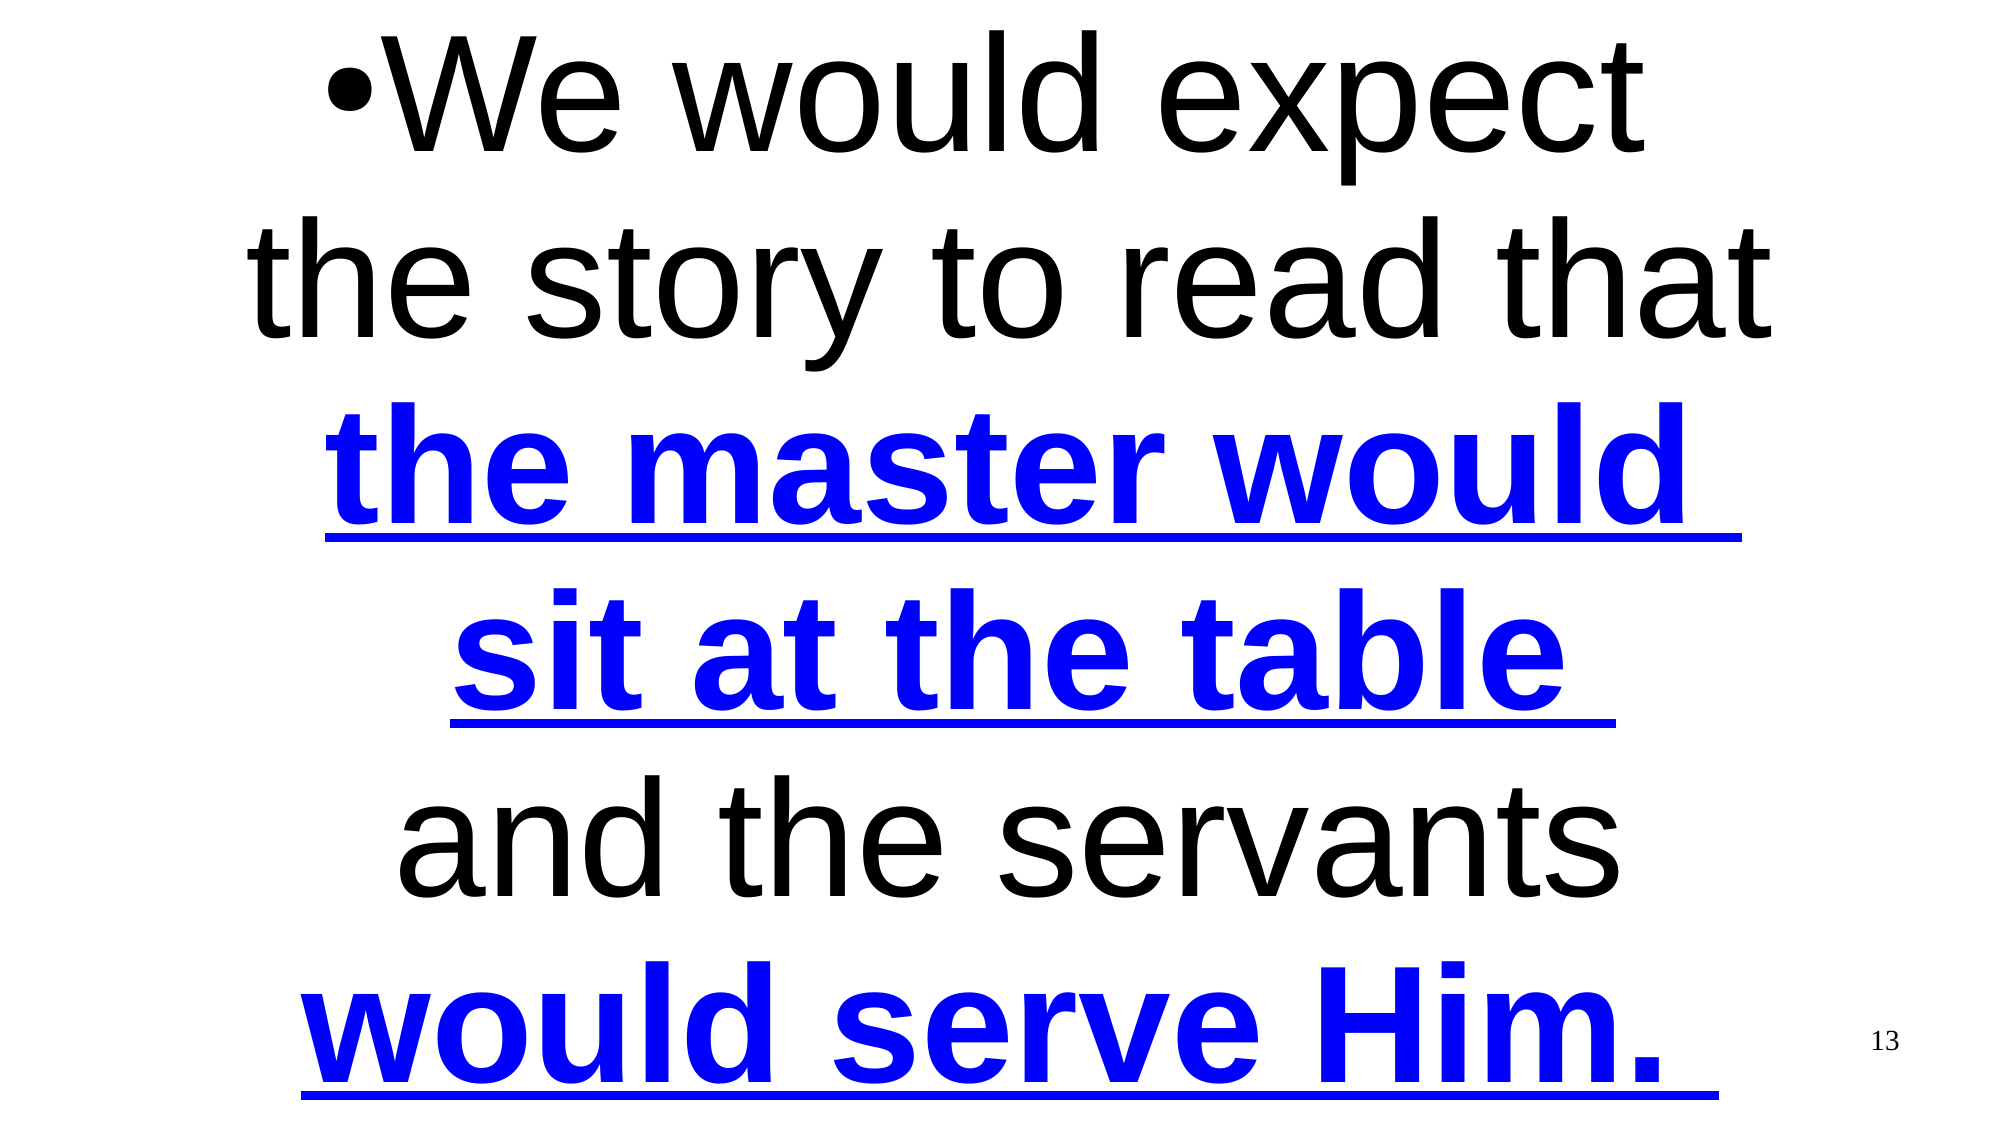

# We would expect the story to read that the master would sit at the table and the servants would serve Him.
13